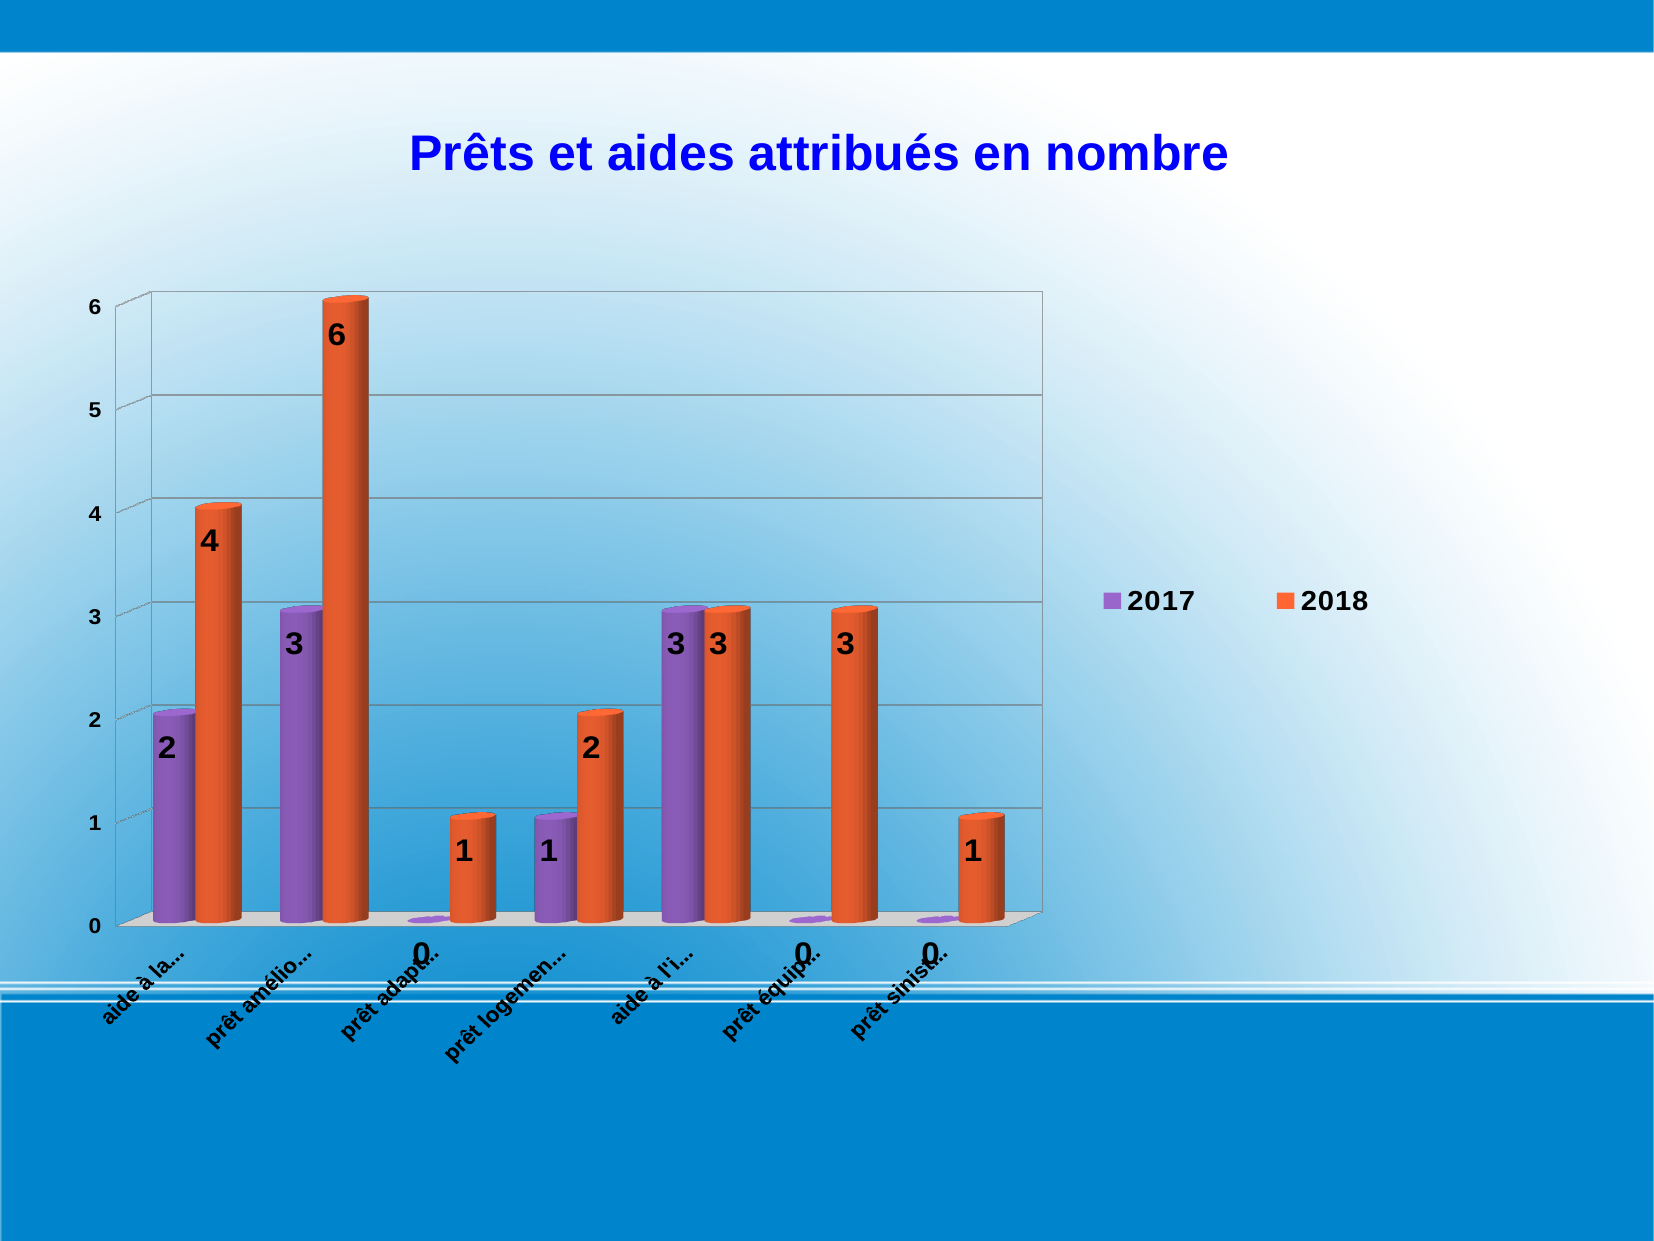

# Prêts et aides attribués en nombre
[unsupported chart]